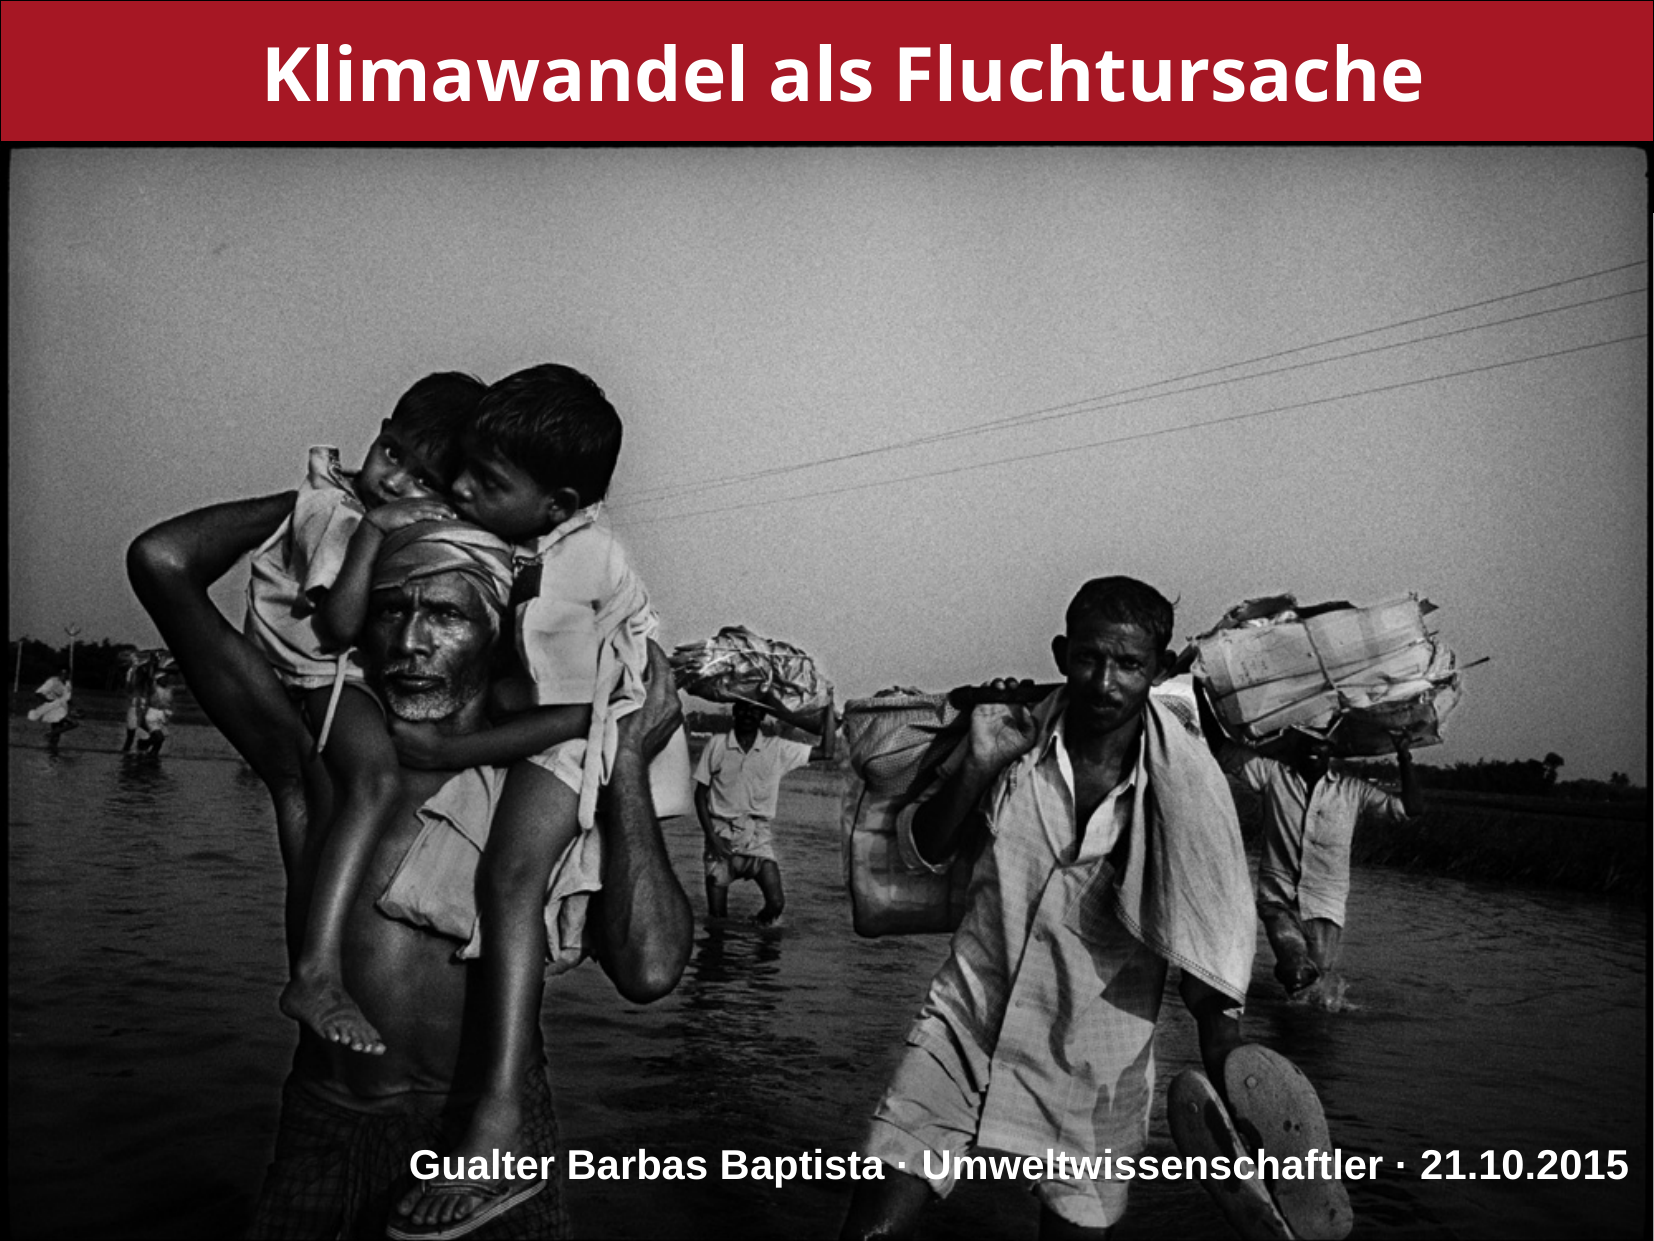

# Klimawandel als Fluchtursache
Gualter Barbas Baptista · Umweltwissenschaftler · 21.10.2015